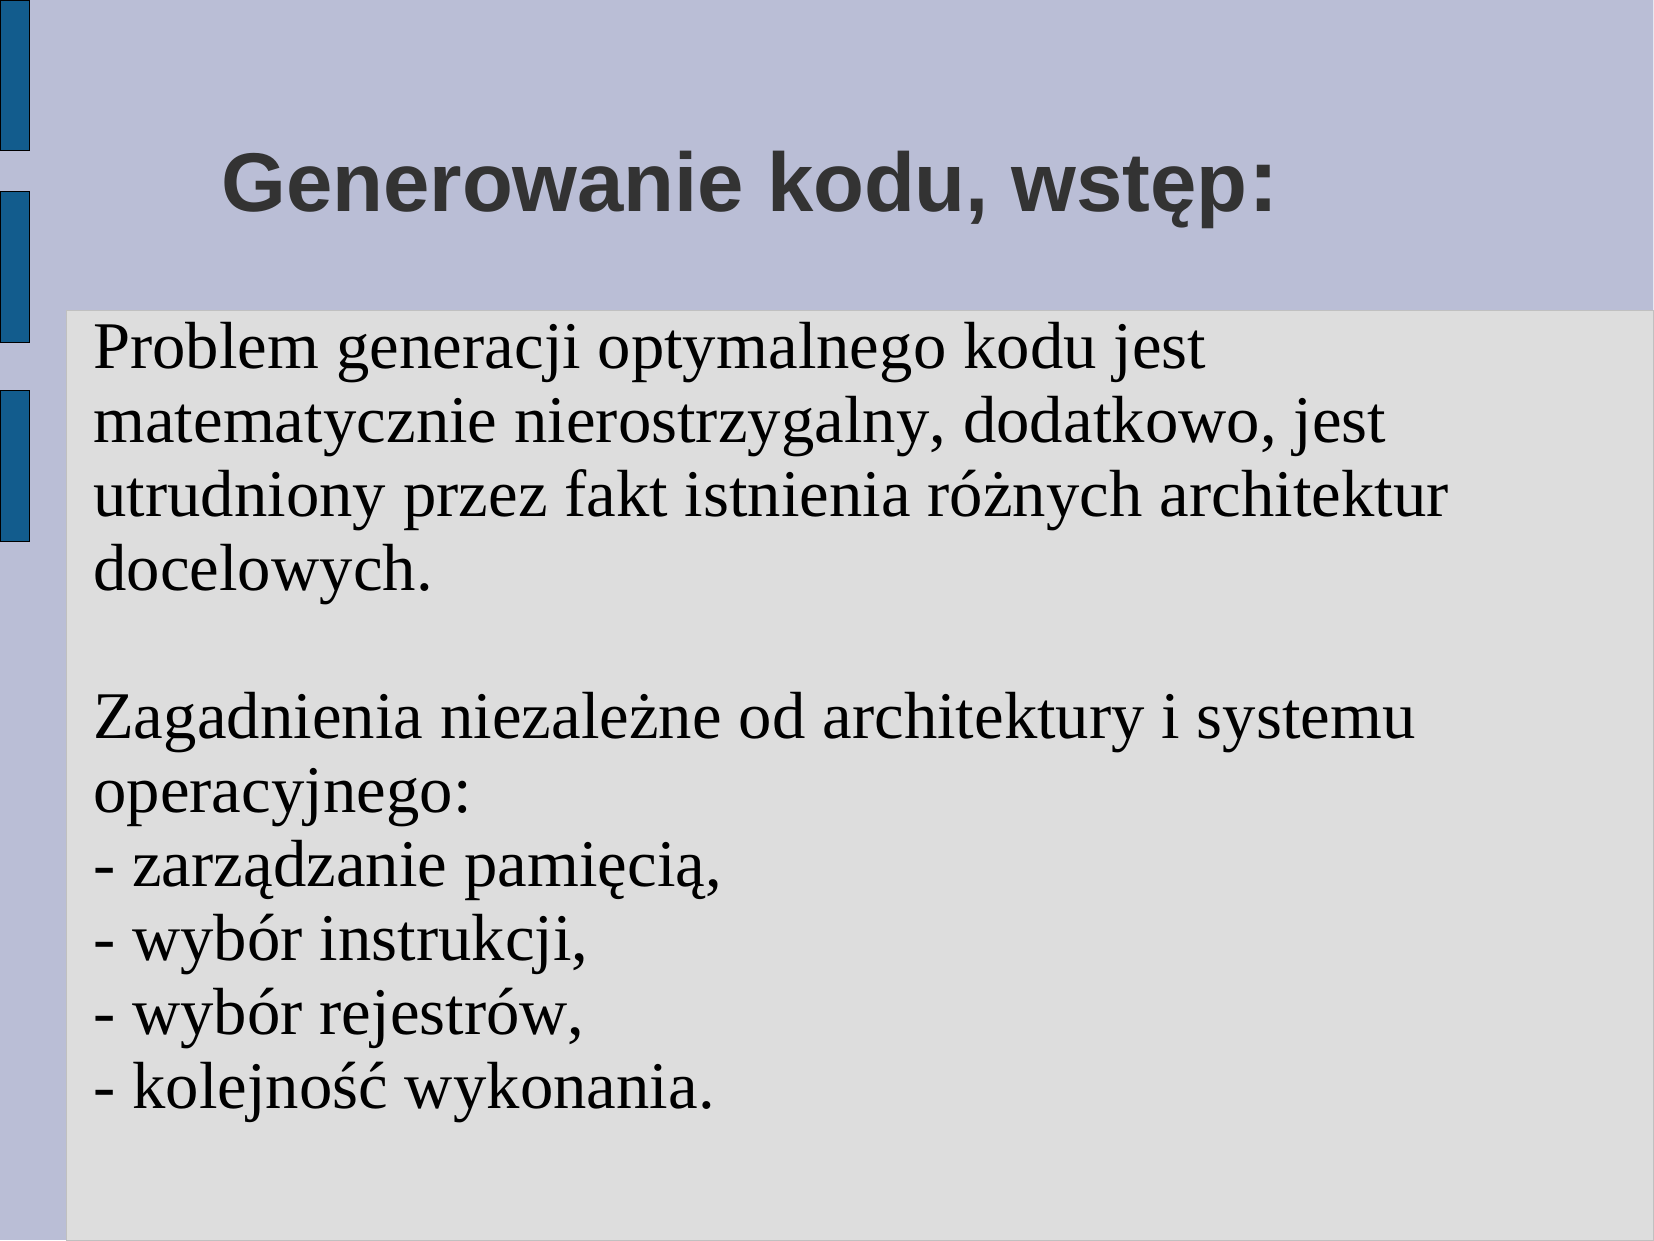

# Generowanie kodu, wstęp:
Problem generacji optymalnego kodu jest matematycznie nierostrzygalny, dodatkowo, jest utrudniony przez fakt istnienia różnych architektur docelowych.
Zagadnienia niezależne od architektury i systemu operacyjnego:
- zarządzanie pamięcią,
- wybór instrukcji,
- wybór rejestrów,
- kolejność wykonania.